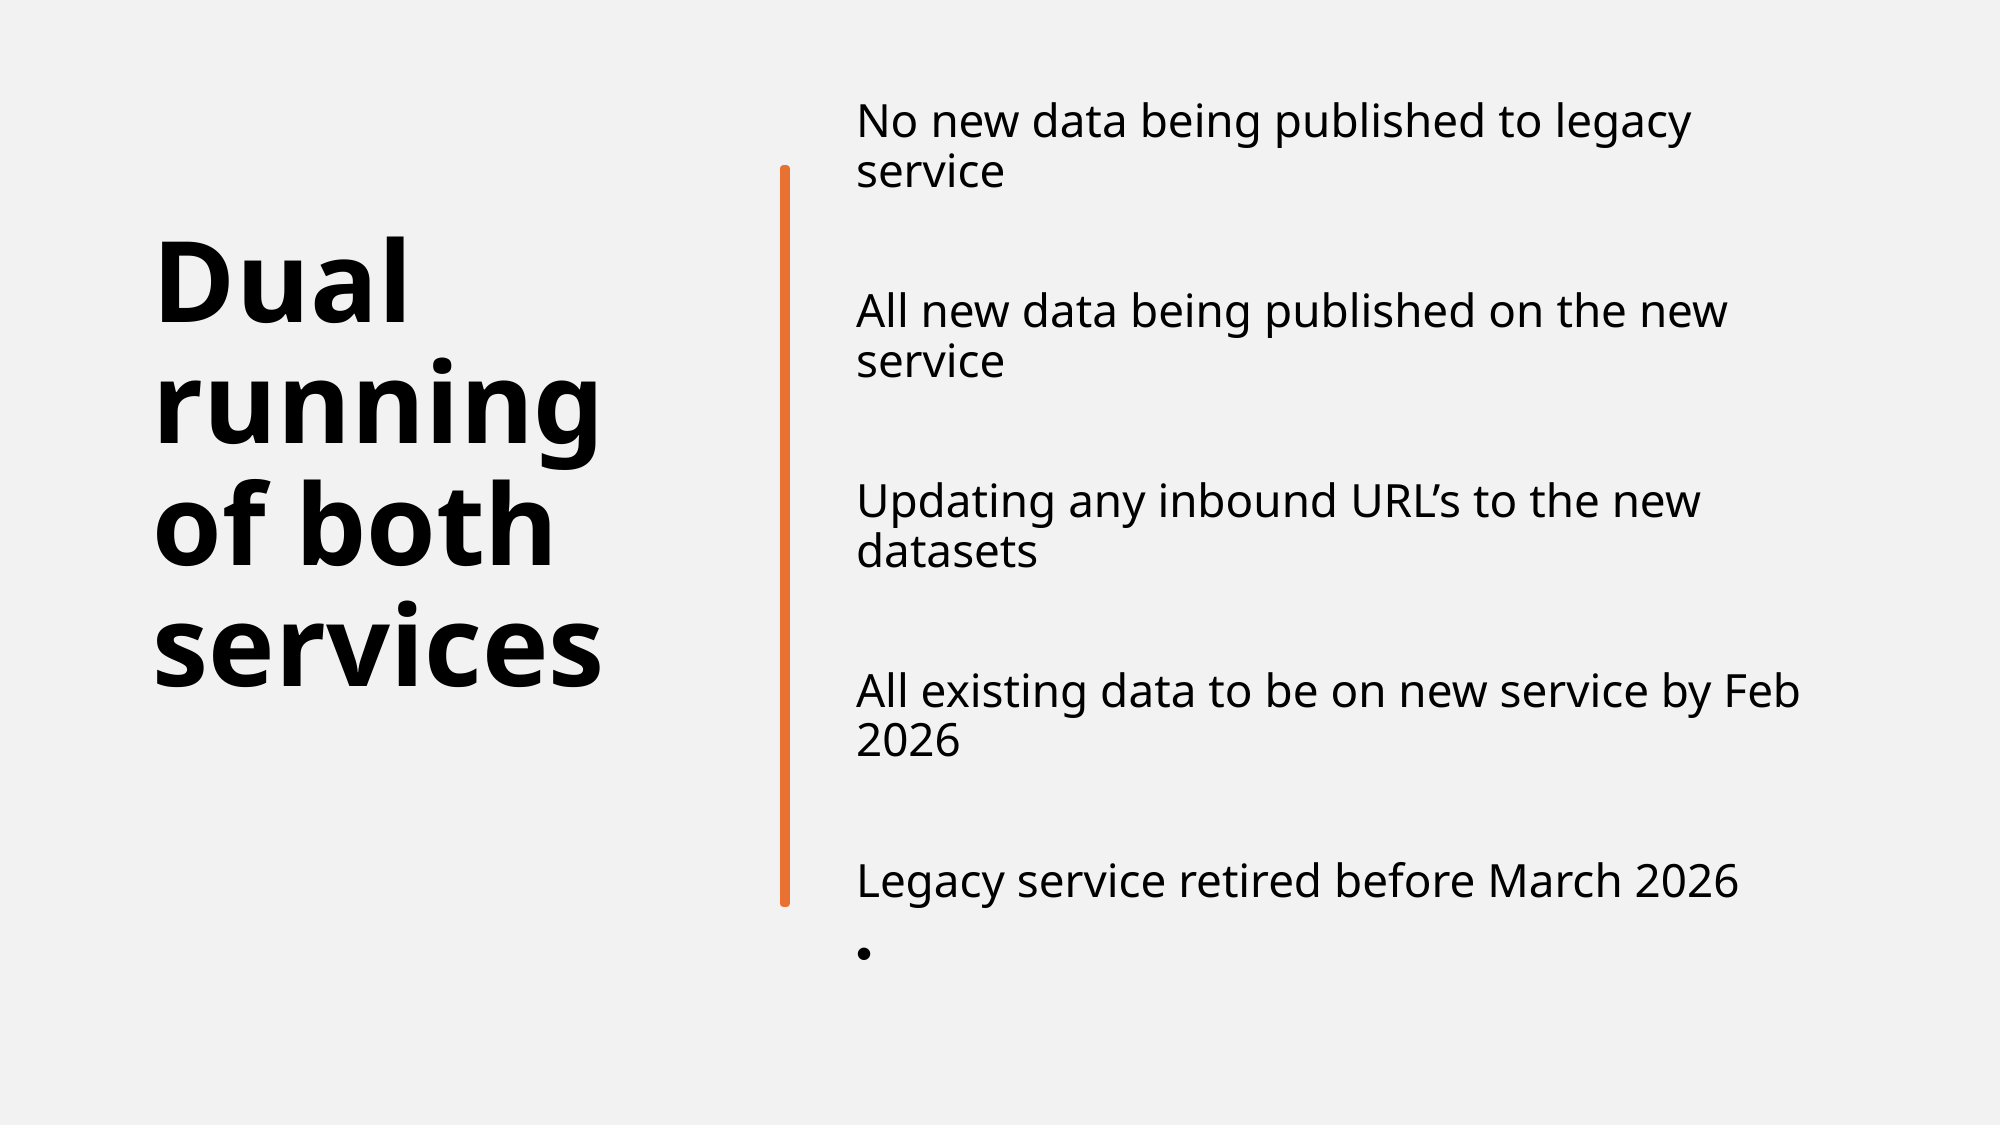

# Dual running of both services
No new data being published to legacy service
All new data being published on the new service
Updating any inbound URL’s to the new datasets
All existing data to be on new service by Feb 2026
Legacy service retired before March 2026